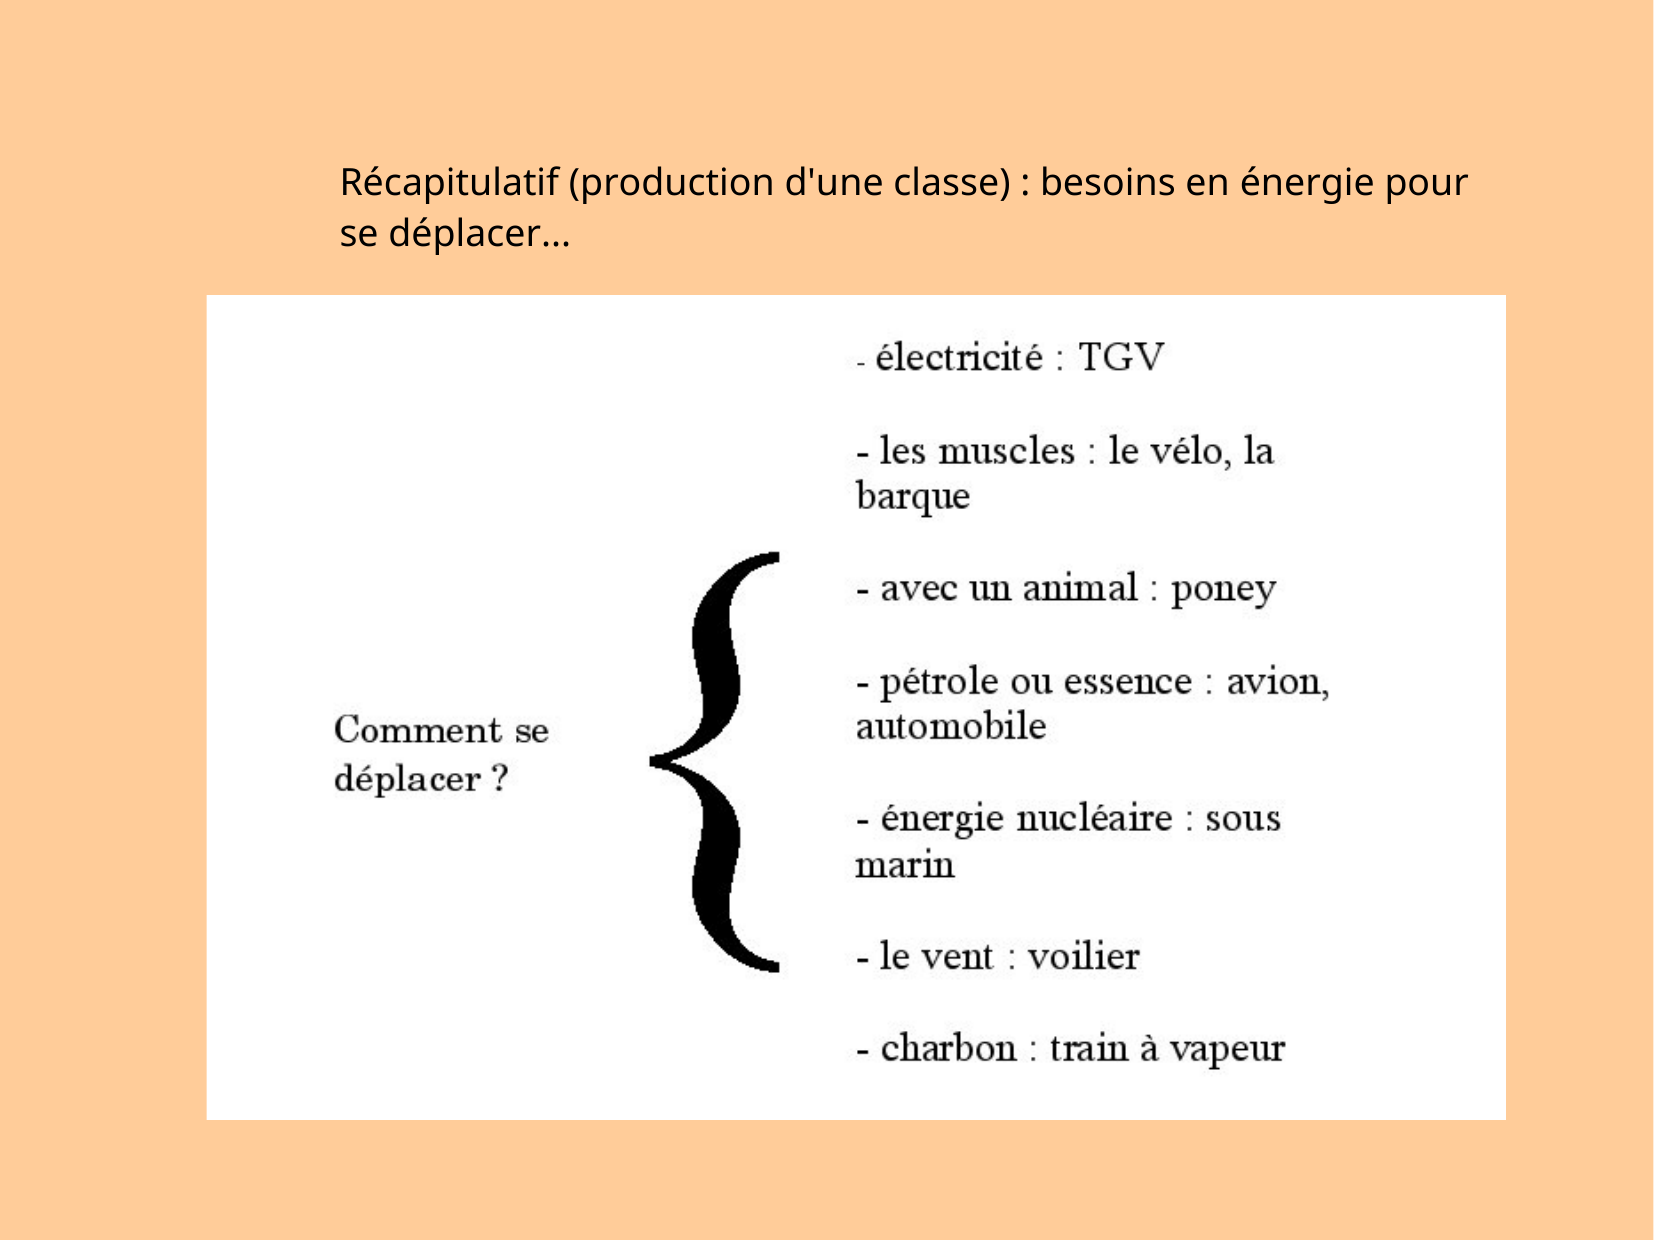

Récapitulatif (production d'une classe) : besoins en énergie pour se déplacer...